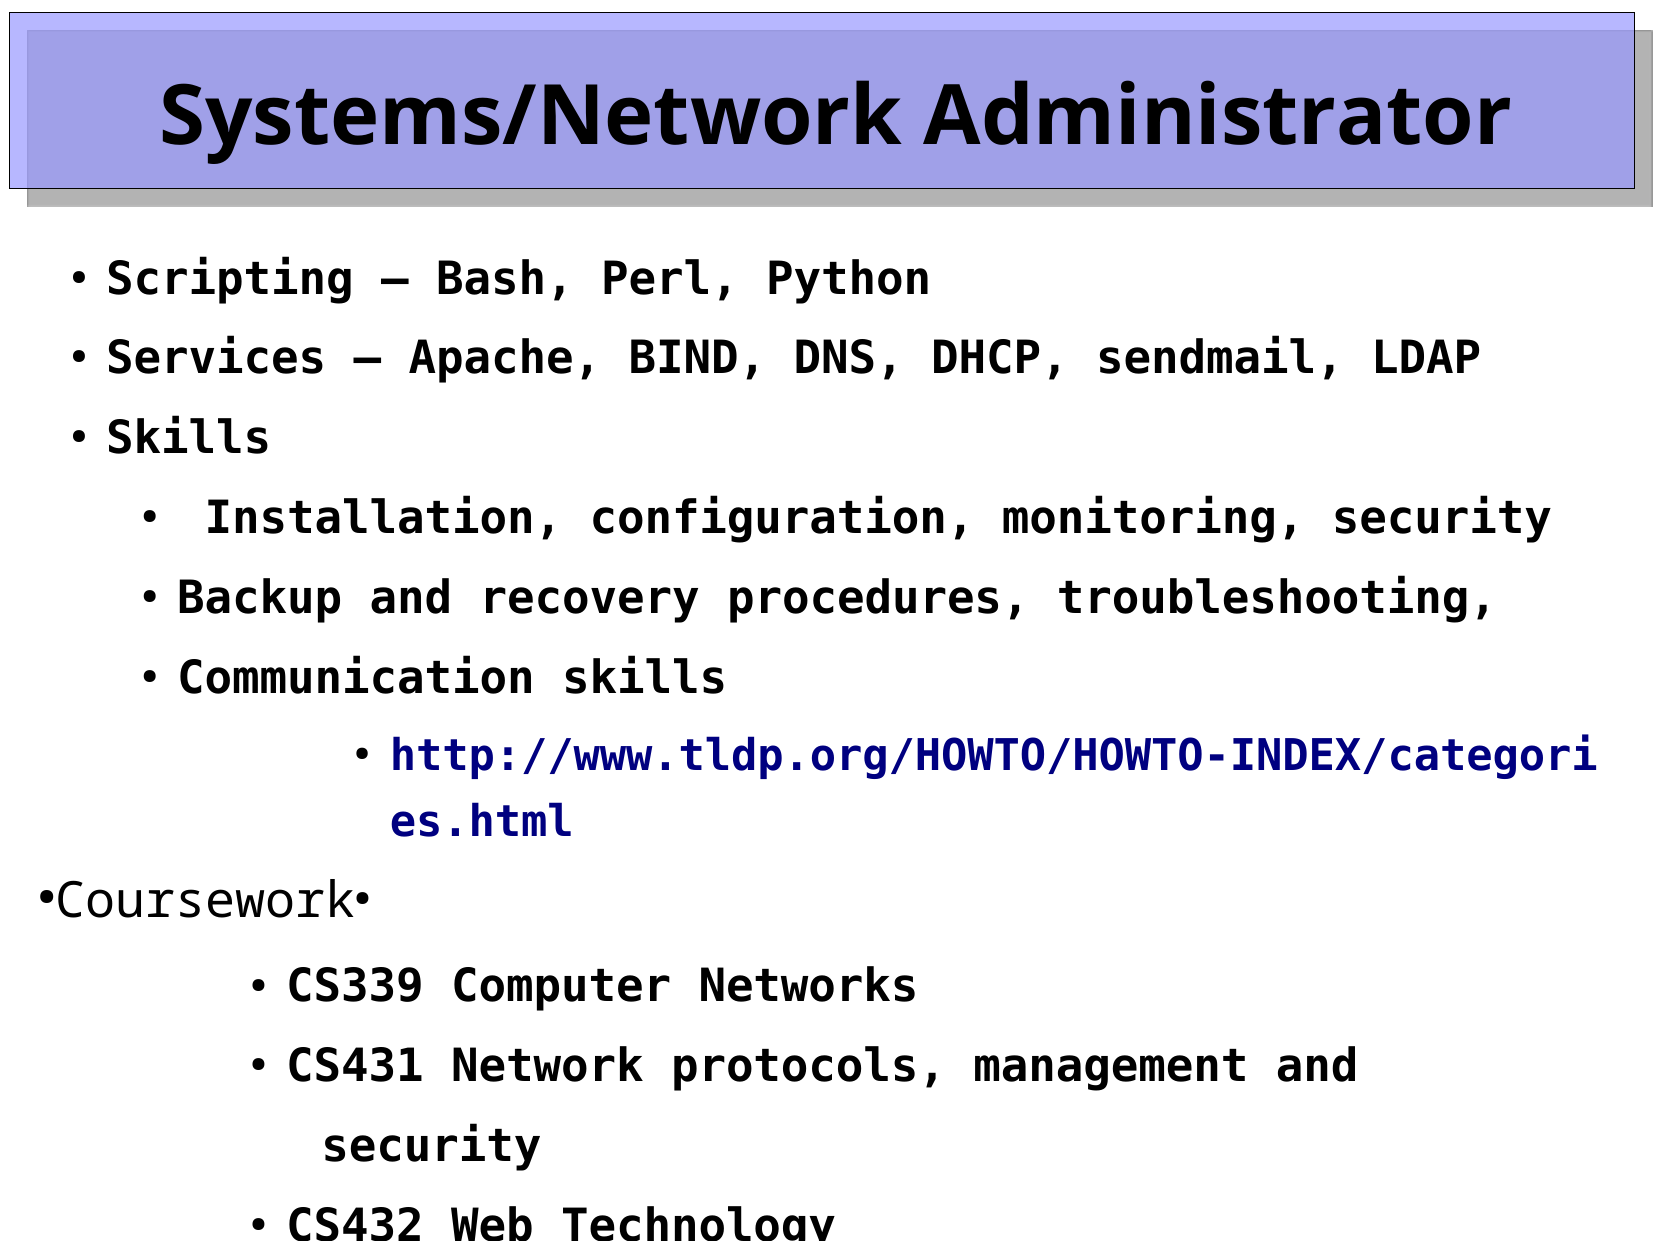

Systems/Network Administrator
Scripting – Bash, Perl, Python
Services – Apache, BIND, DNS, DHCP, sendmail, LDAP
Skills
 Installation, configuration, monitoring, security
Backup and recovery procedures, troubleshooting,
Communication skills
http://www.tldp.org/HOWTO/HOWTO-INDEX/categories.html
Coursework
CS339 Computer Networks
CS431 Network protocols, management and security
CS432 Web Technology